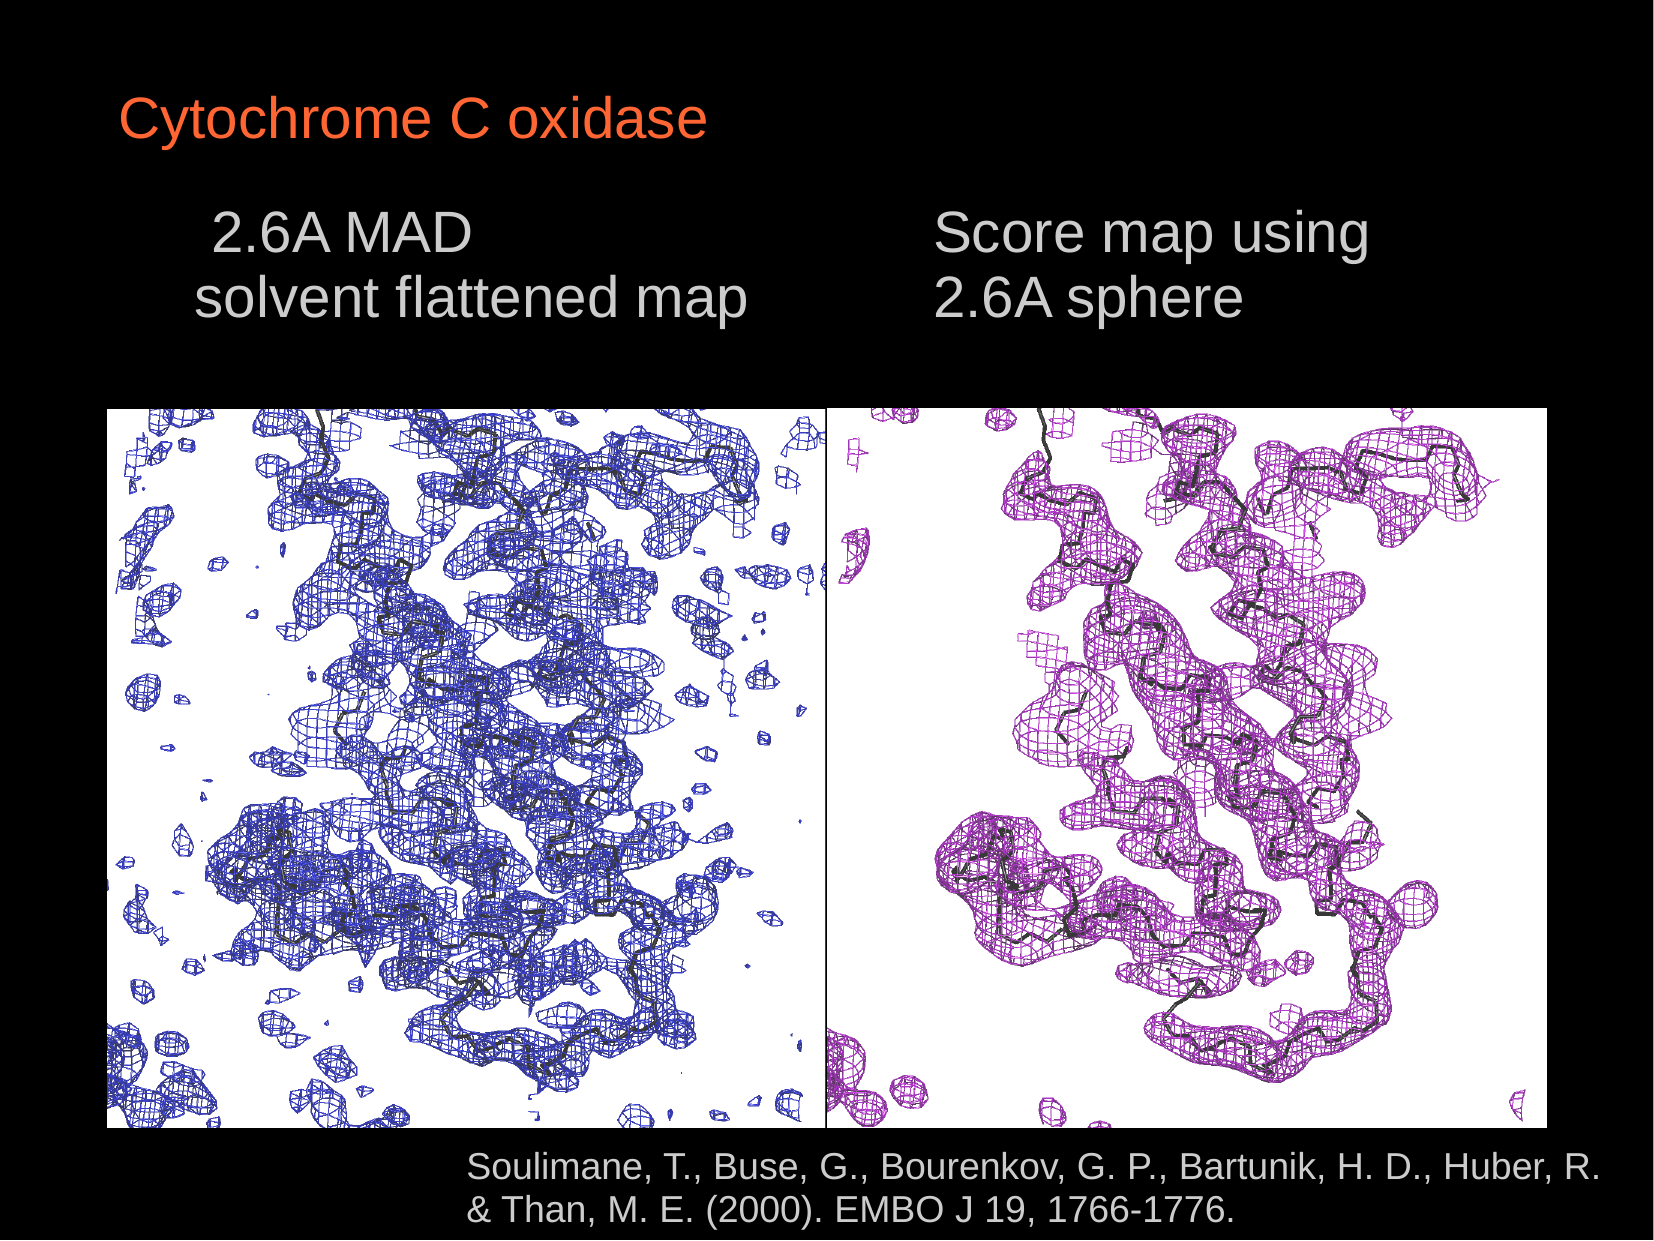

# 2.6A MAD Cytochrome C oxidase
Cytochrome C oxidase
 2.6A MAD
solvent flattened map
Score map using 2.6A sphere
Soulimane, T., Buse, G., Bourenkov, G. P., Bartunik, H. D., Huber, R. & Than, M. E. (2000). EMBO J 19, 1766-1776.